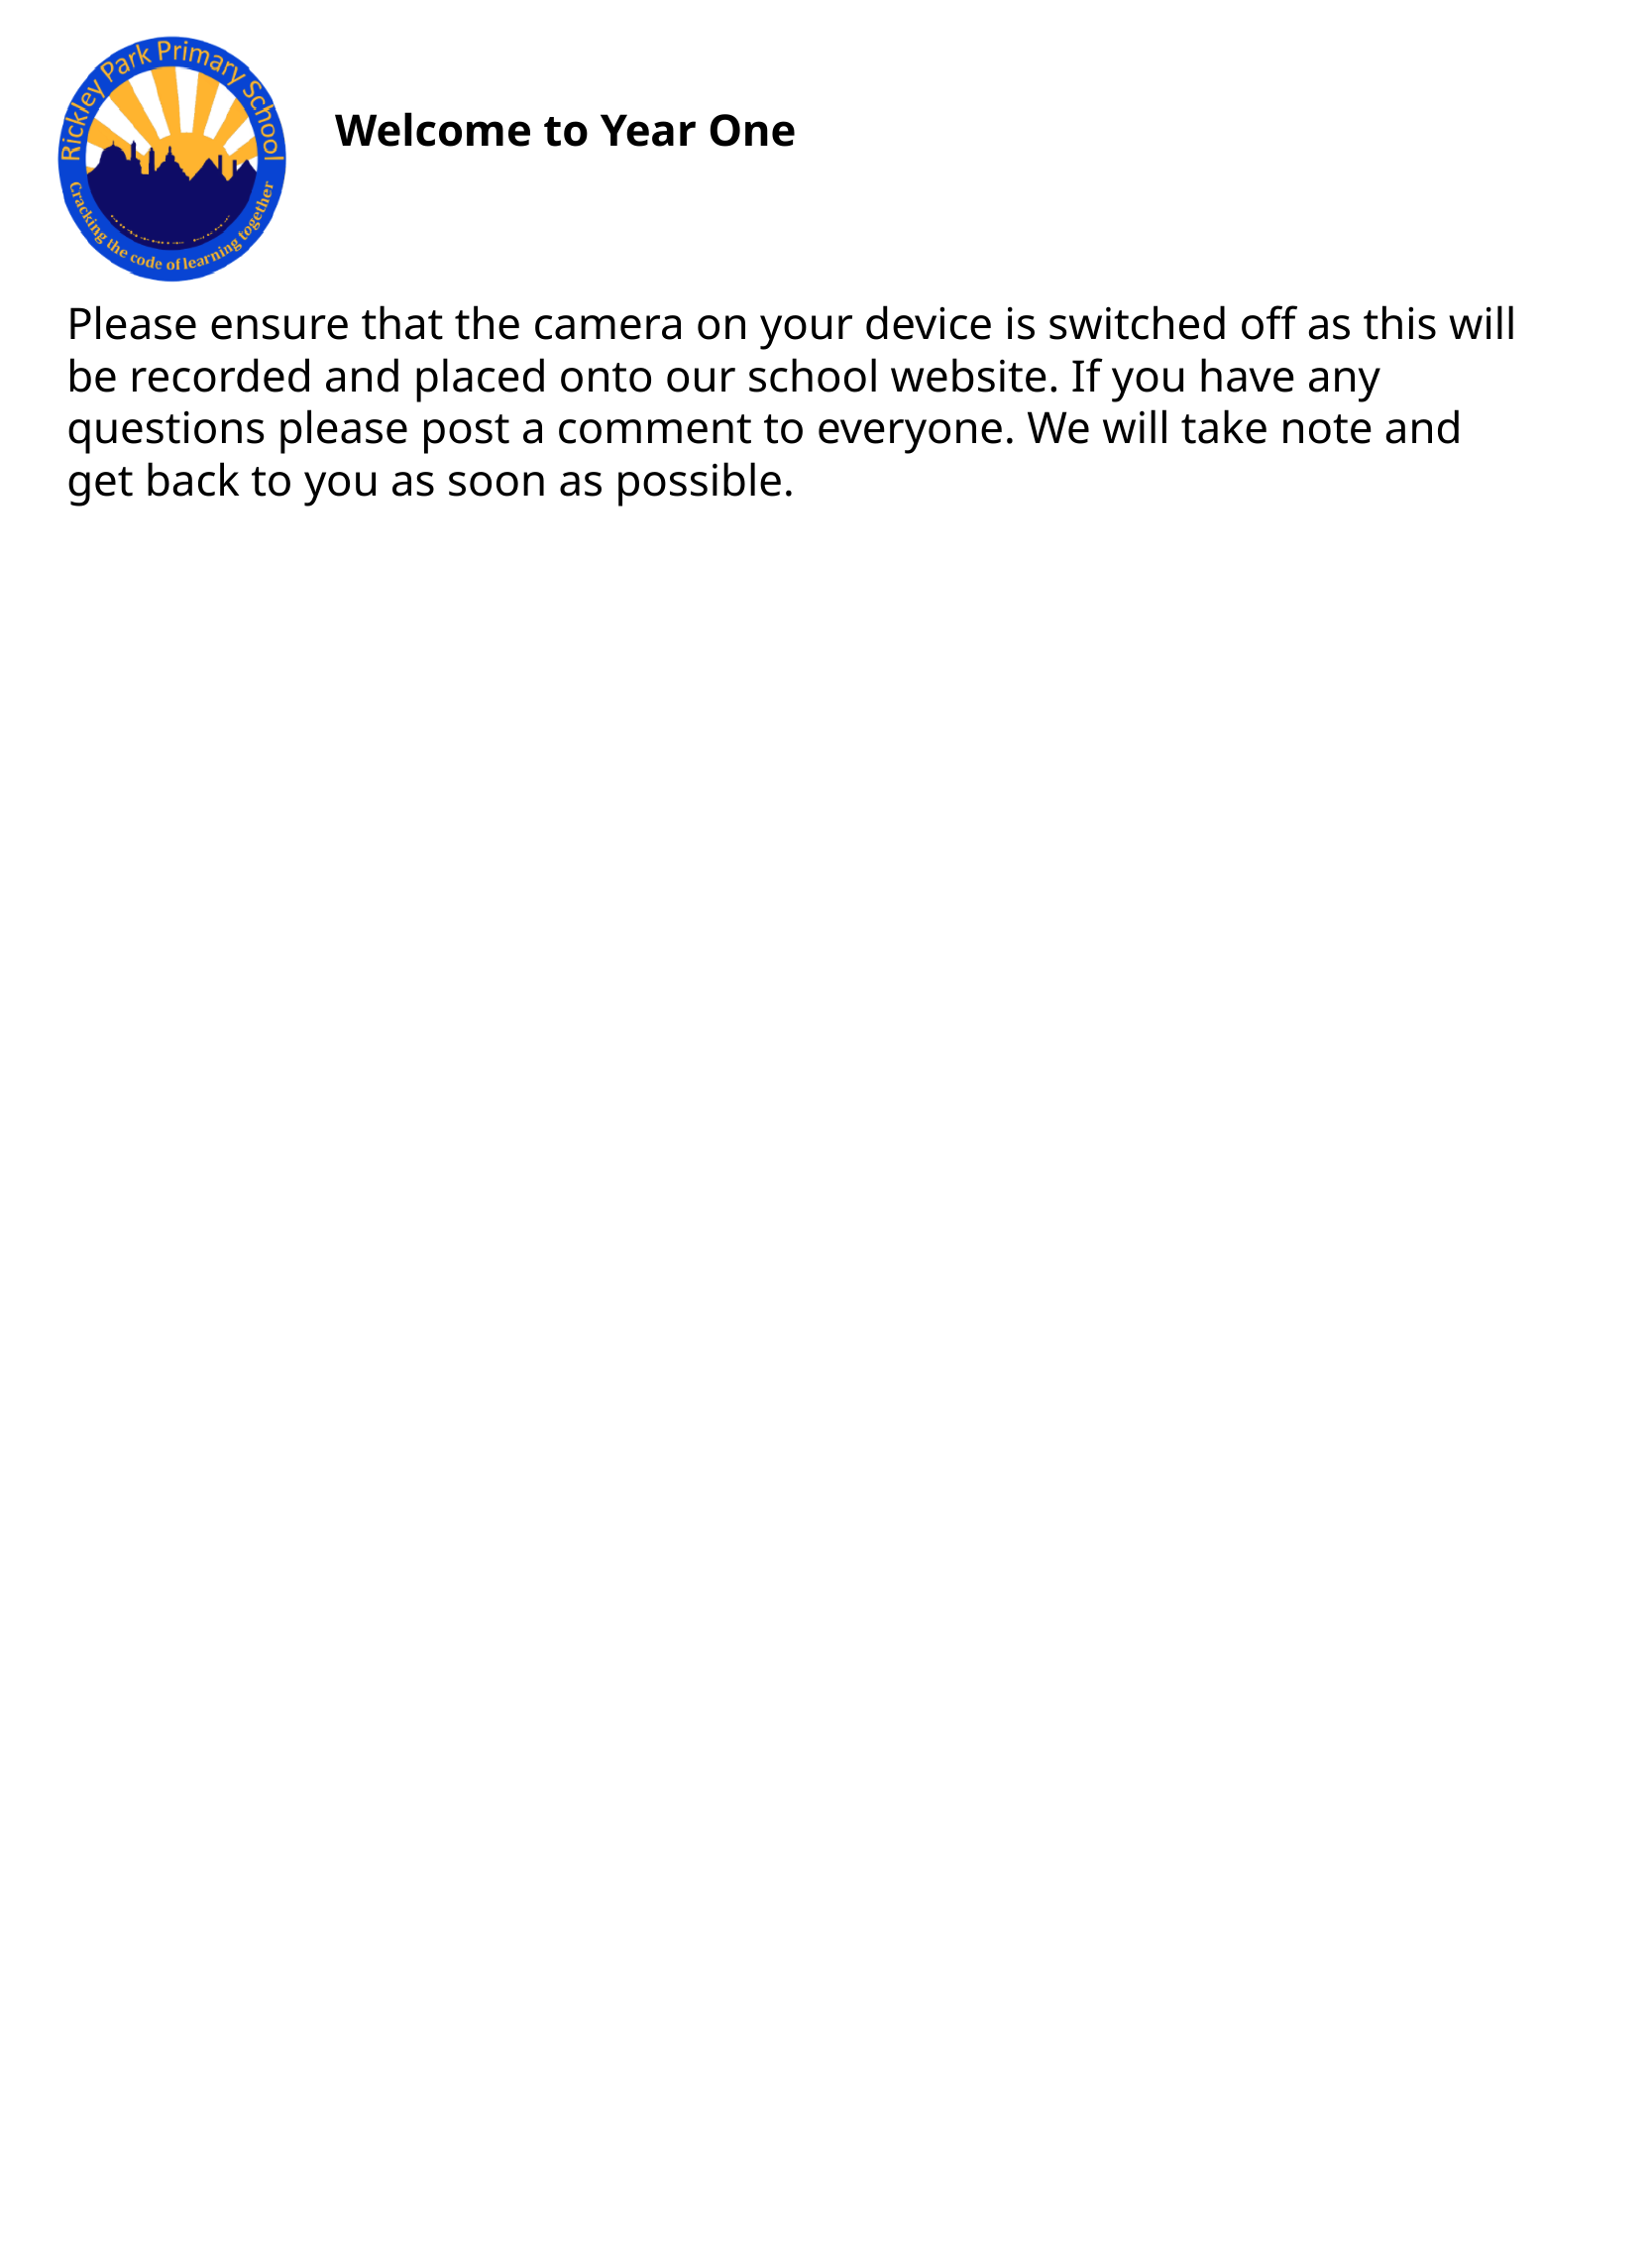

Welcome to Year One
Please ensure that the camera on your device is  switched off as this will be recorded and placed  onto our school website. If you have any  questions please post a comment to everyone.  We will take note and get back to you as soon  as possible.